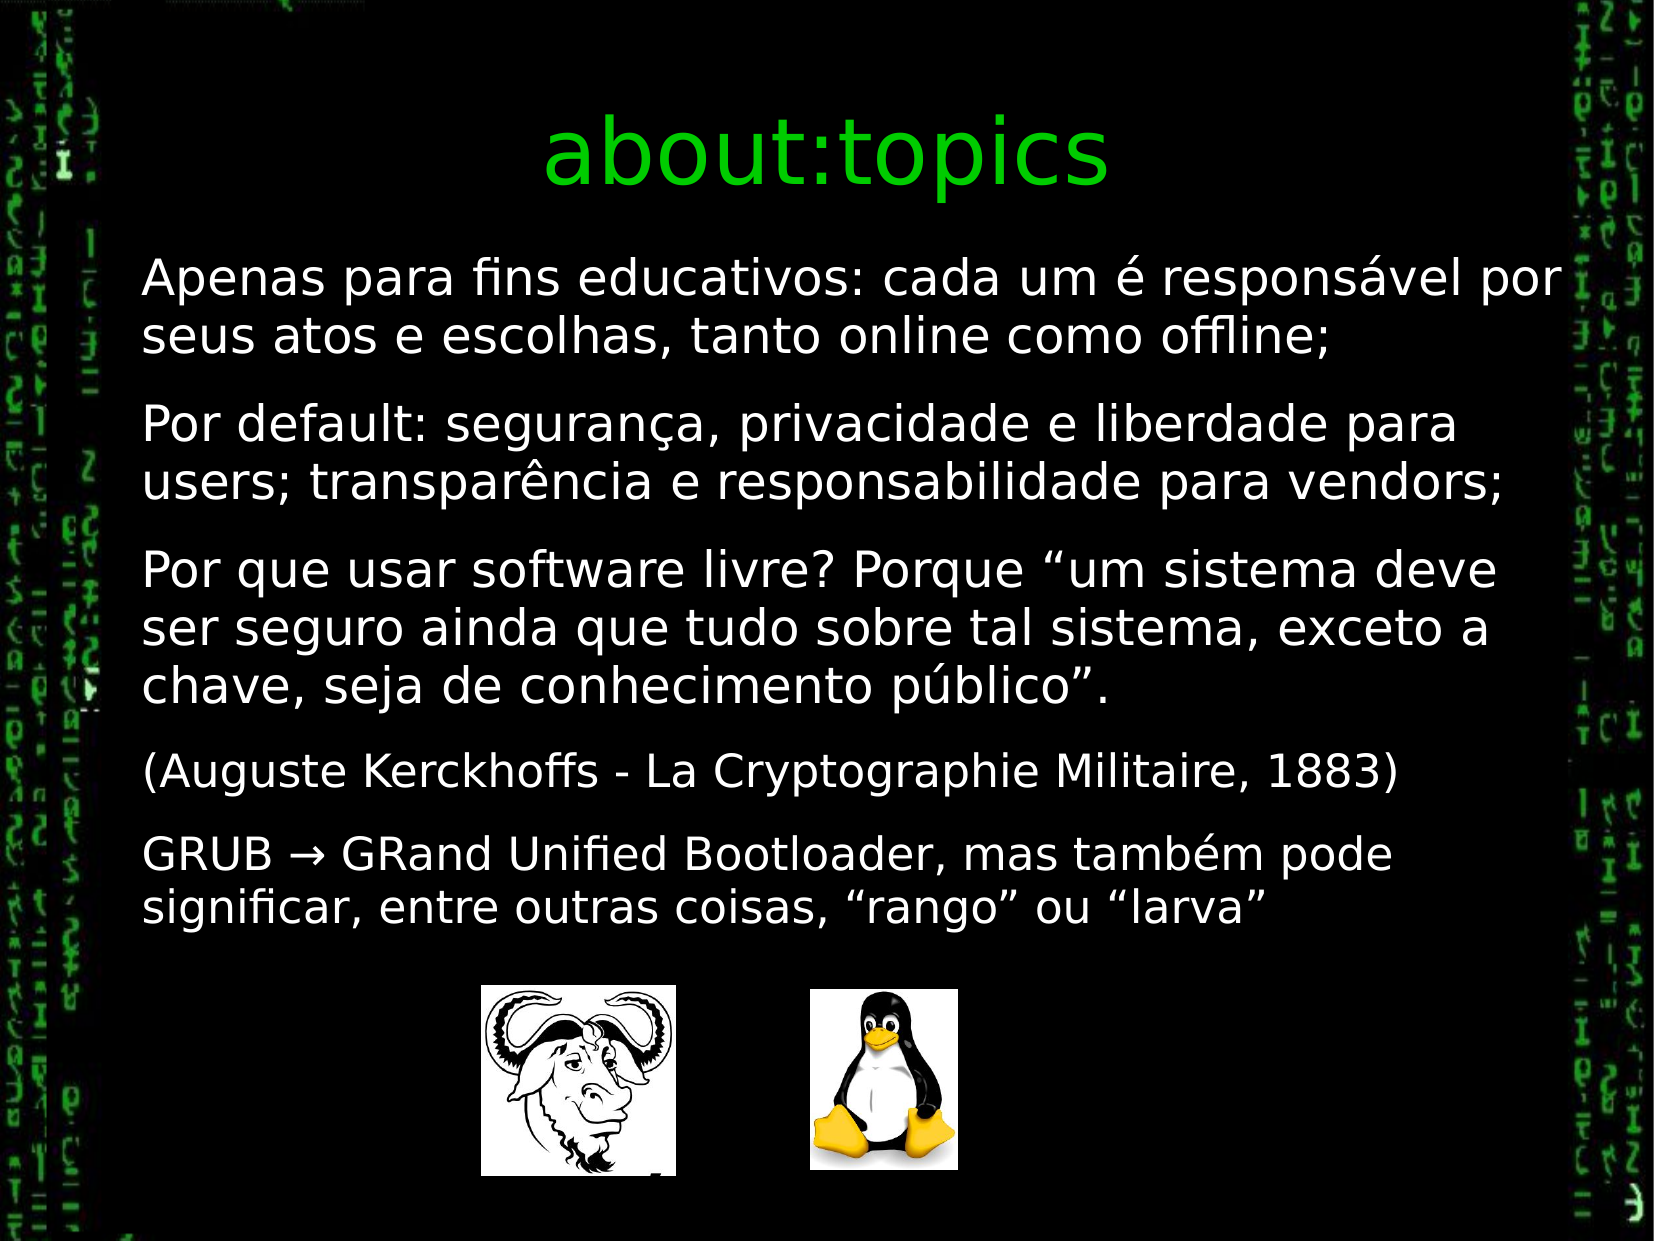

# about:topics
Apenas para fins educativos: cada um é responsável por seus atos e escolhas, tanto online como offline;
Por default: segurança, privacidade e liberdade para users; transparência e responsabilidade para vendors;
Por que usar software livre? Porque “um sistema deve ser seguro ainda que tudo sobre tal sistema, exceto a chave, seja de conhecimento público”.
(Auguste Kerckhoffs - La Cryptographie Militaire, 1883)
GRUB → GRand Unified Bootloader, mas também pode significar, entre outras coisas, “rango” ou “larva”